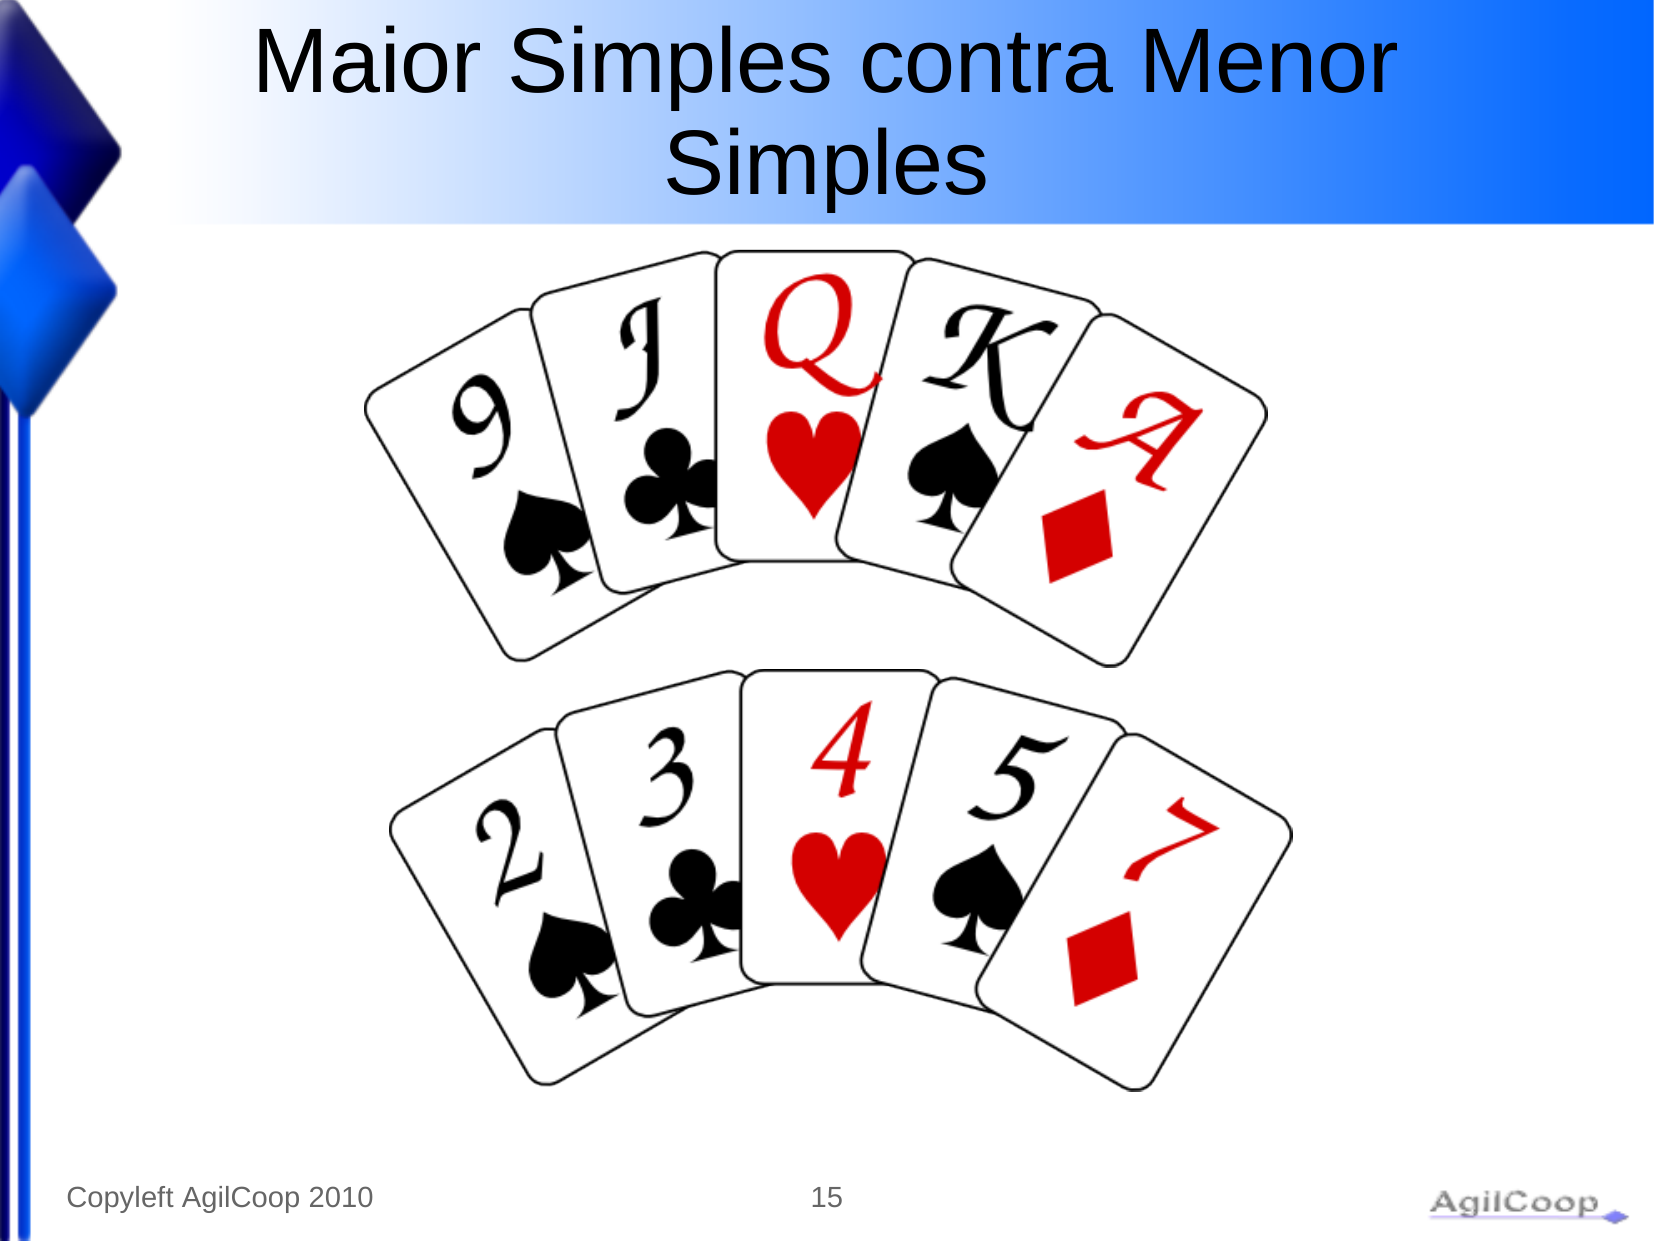

# Maior Simples contra Menor Simples
Copyleft AgilCoop 2010
15